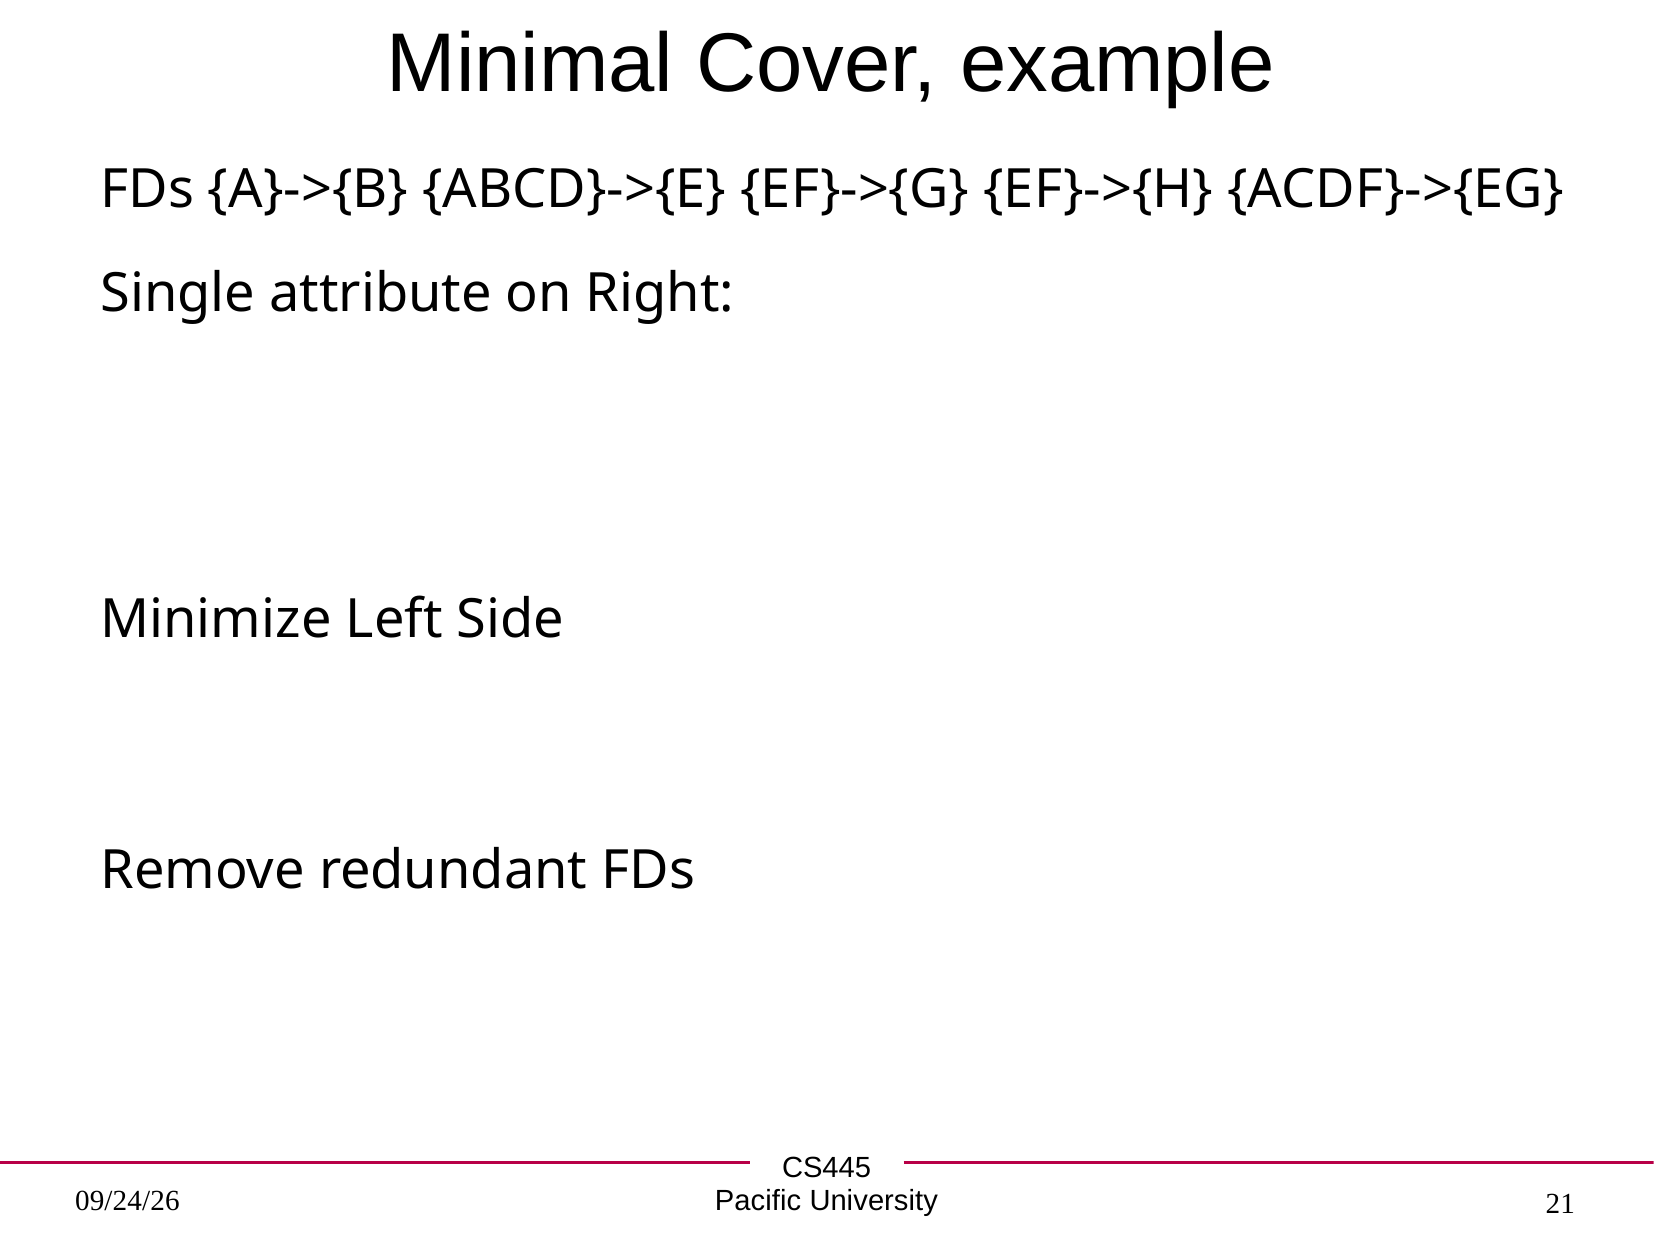

# Minimal Cover, example
FDs {A}->{B} {ABCD}->{E} {EF}->{G} {EF}->{H} {ACDF}->{EG}
Single attribute on Right:
Minimize Left Side
Remove redundant FDs